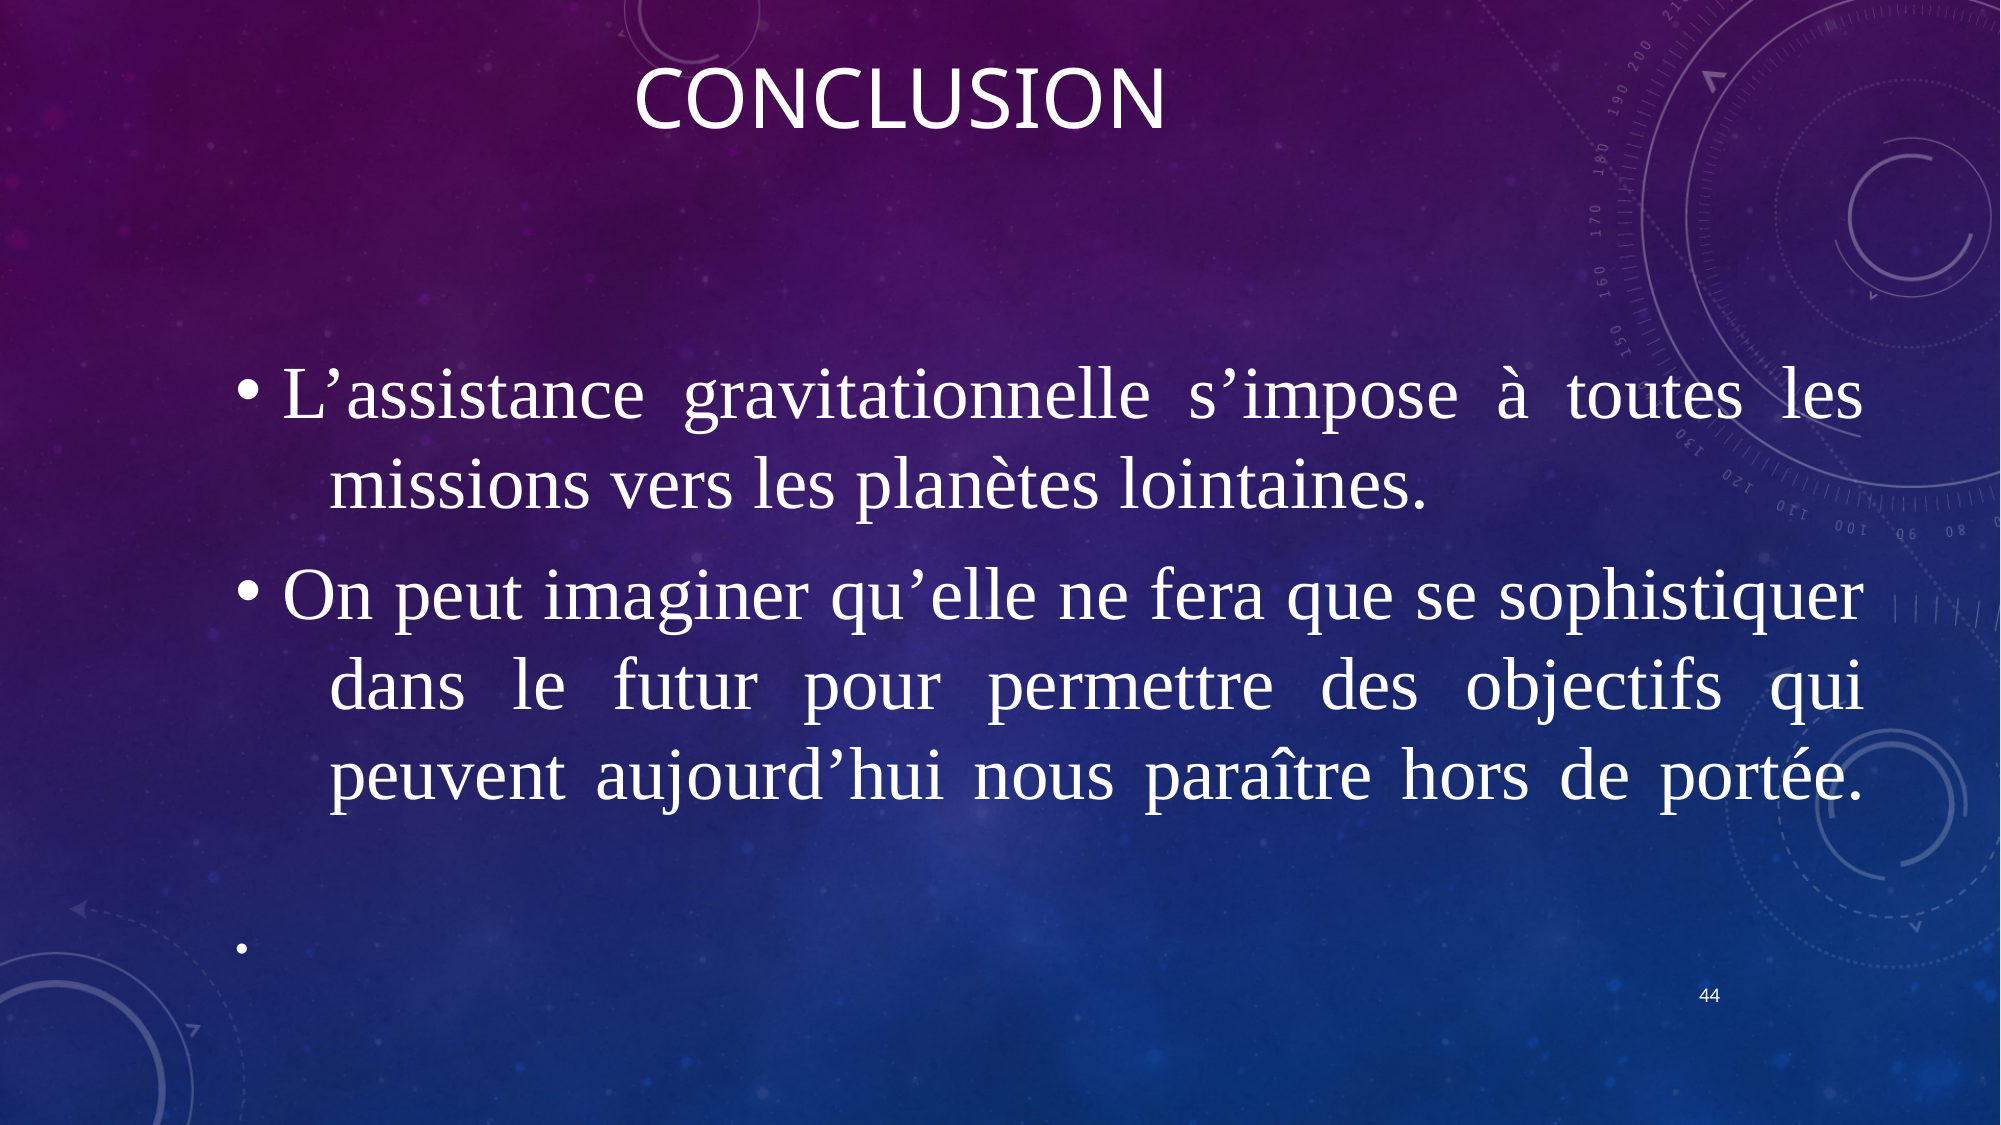

# Conclusion
L’assistance gravitationnelle s’impose à toutes les missions vers les planètes lointaines.
On peut imaginer qu’elle ne fera que se sophistiquer dans le futur pour permettre des objectifs qui peuvent aujourd’hui nous paraître hors de portée.